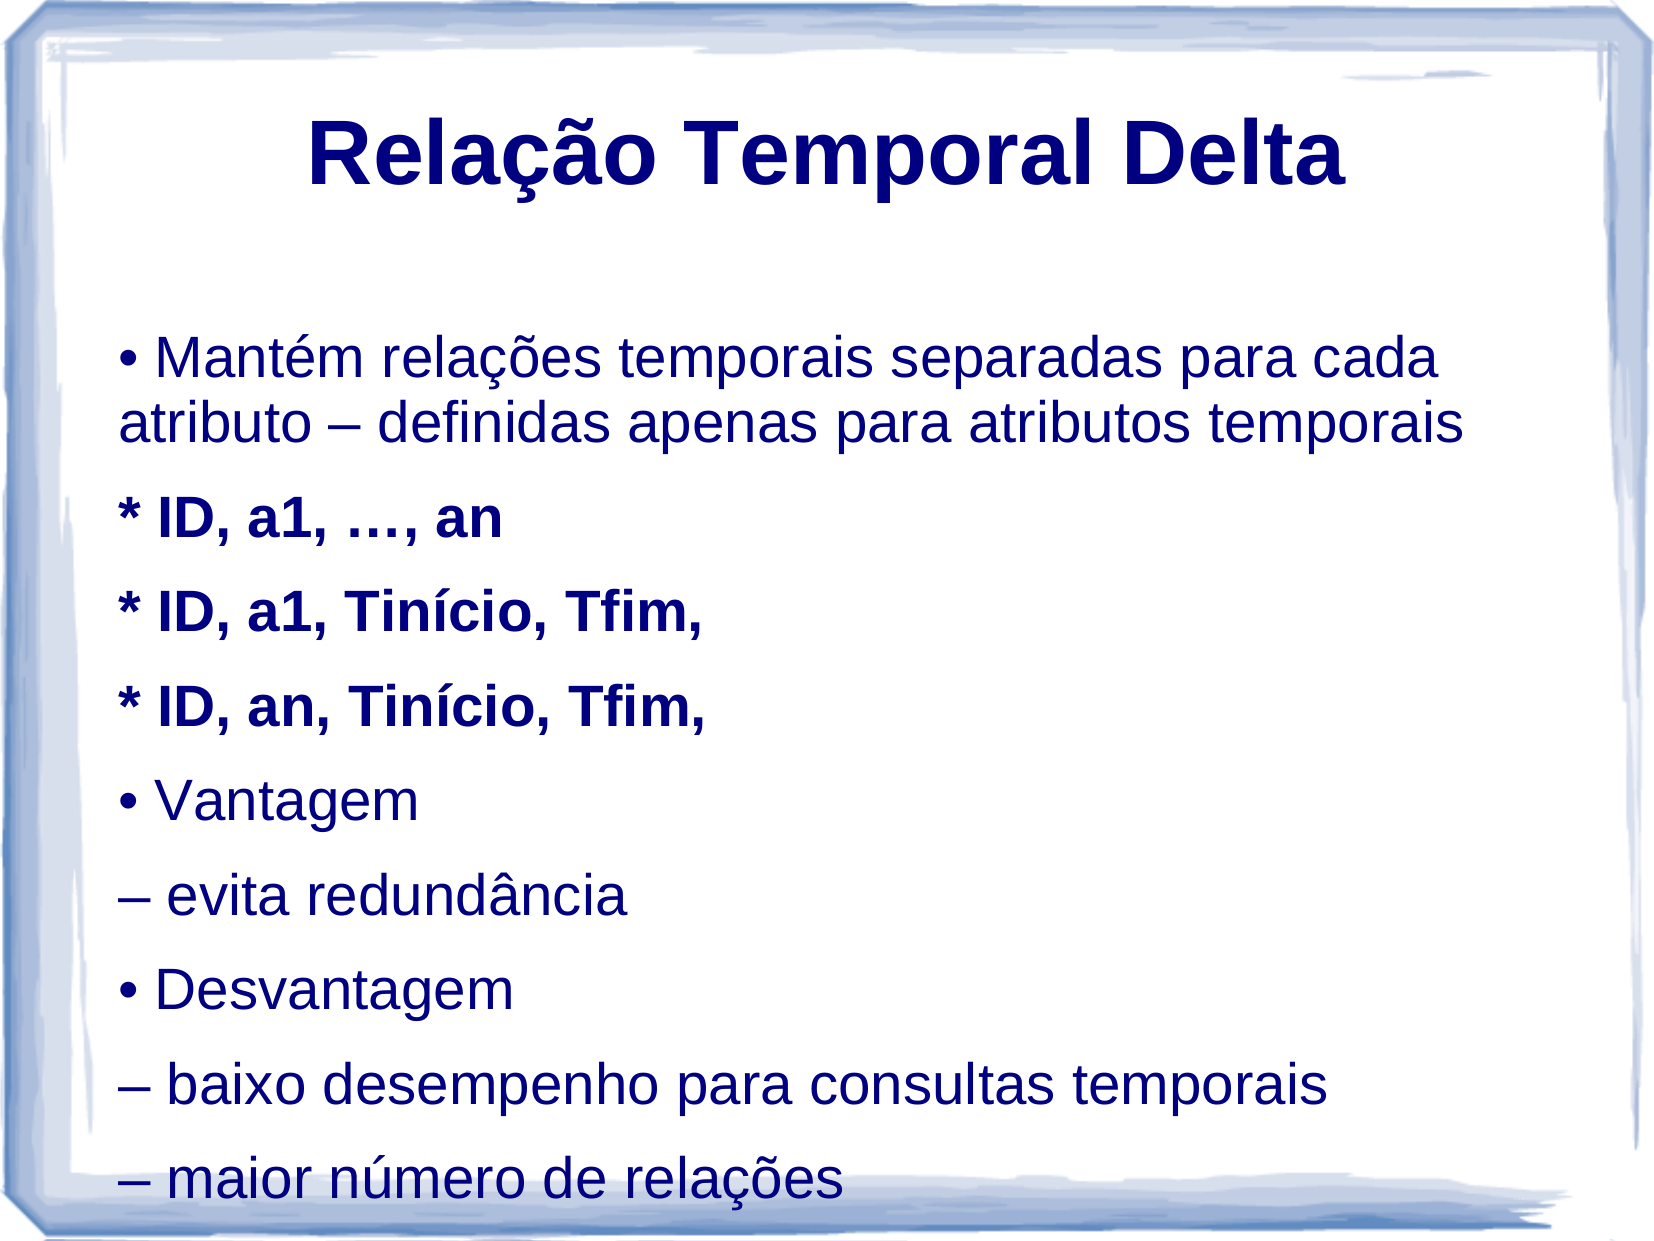

# Relação Temporal Delta
• Mantém relações temporais separadas para cada atributo – definidas apenas para atributos temporais
* ID, a1, …, an
* ID, a1, Tinício, Tfim,
* ID, an, Tinício, Tfim,
• Vantagem
– evita redundância
• Desvantagem
– baixo desempenho para consultas temporais
– maior número de relações